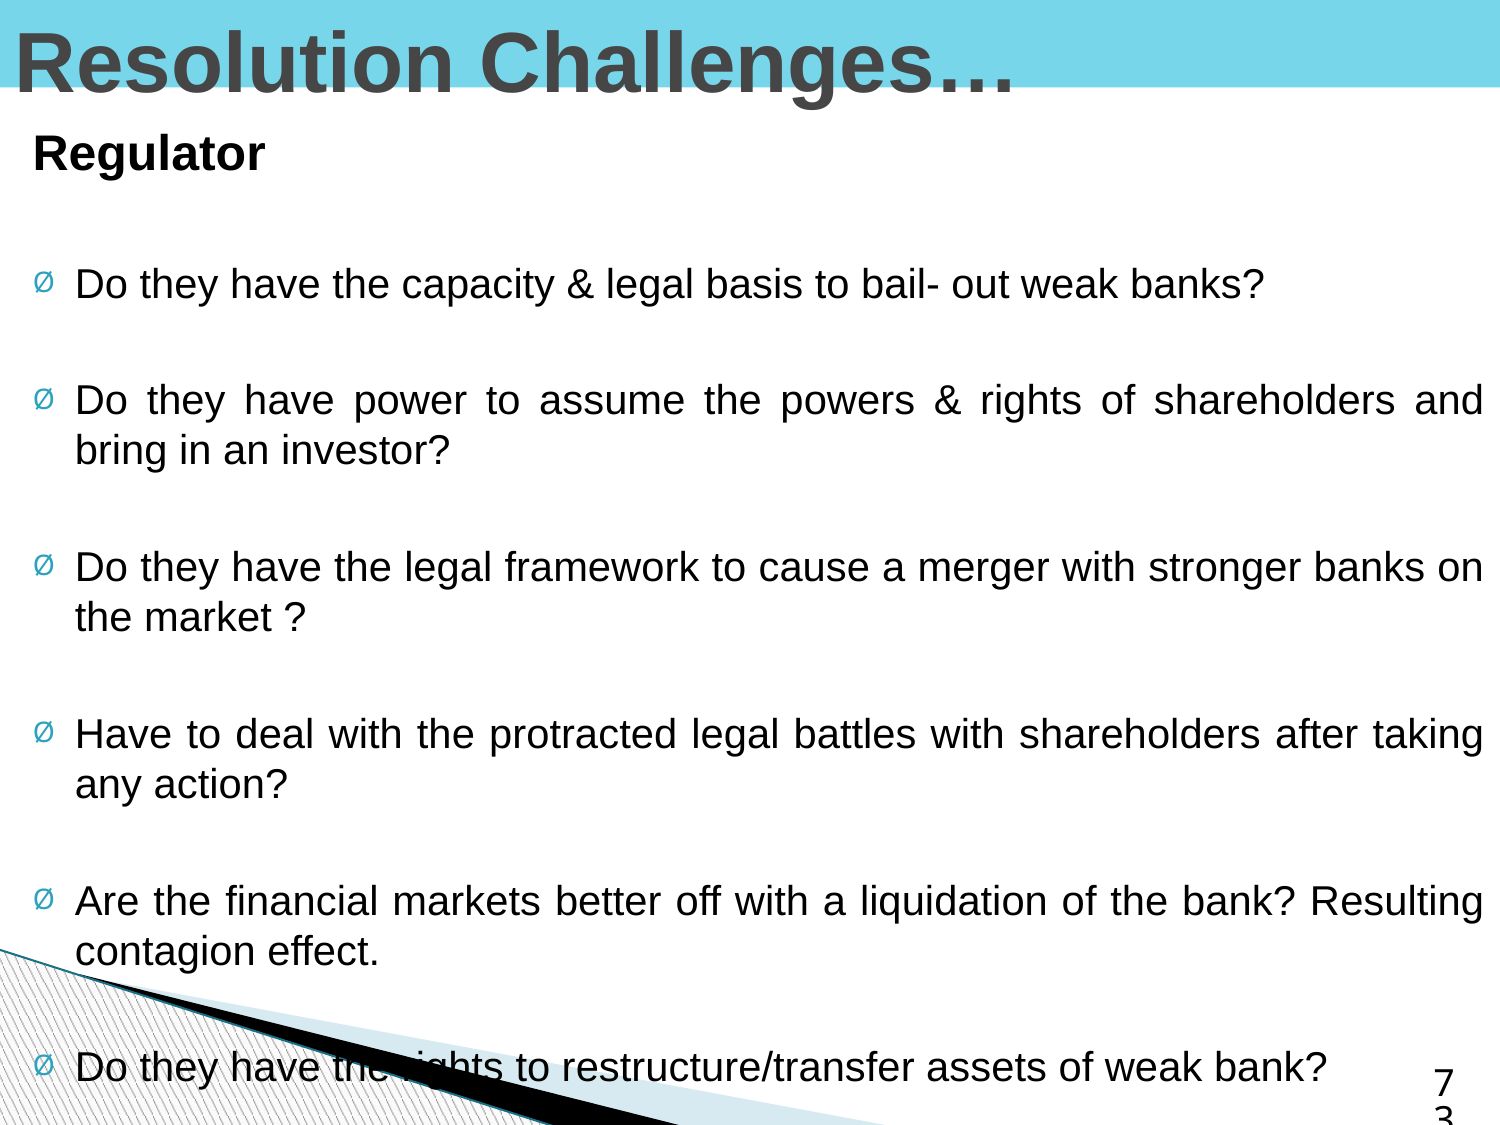

Resolution Challenges…
# Regulator
Do they have the capacity & legal basis to bail- out weak banks?
Do they have power to assume the powers & rights of shareholders and bring in an investor?
Do they have the legal framework to cause a merger with stronger banks on the market ?
Have to deal with the protracted legal battles with shareholders after taking any action?
Are the financial markets better off with a liquidation of the bank? Resulting contagion effect.
Do they have the rights to restructure/transfer assets of weak bank?